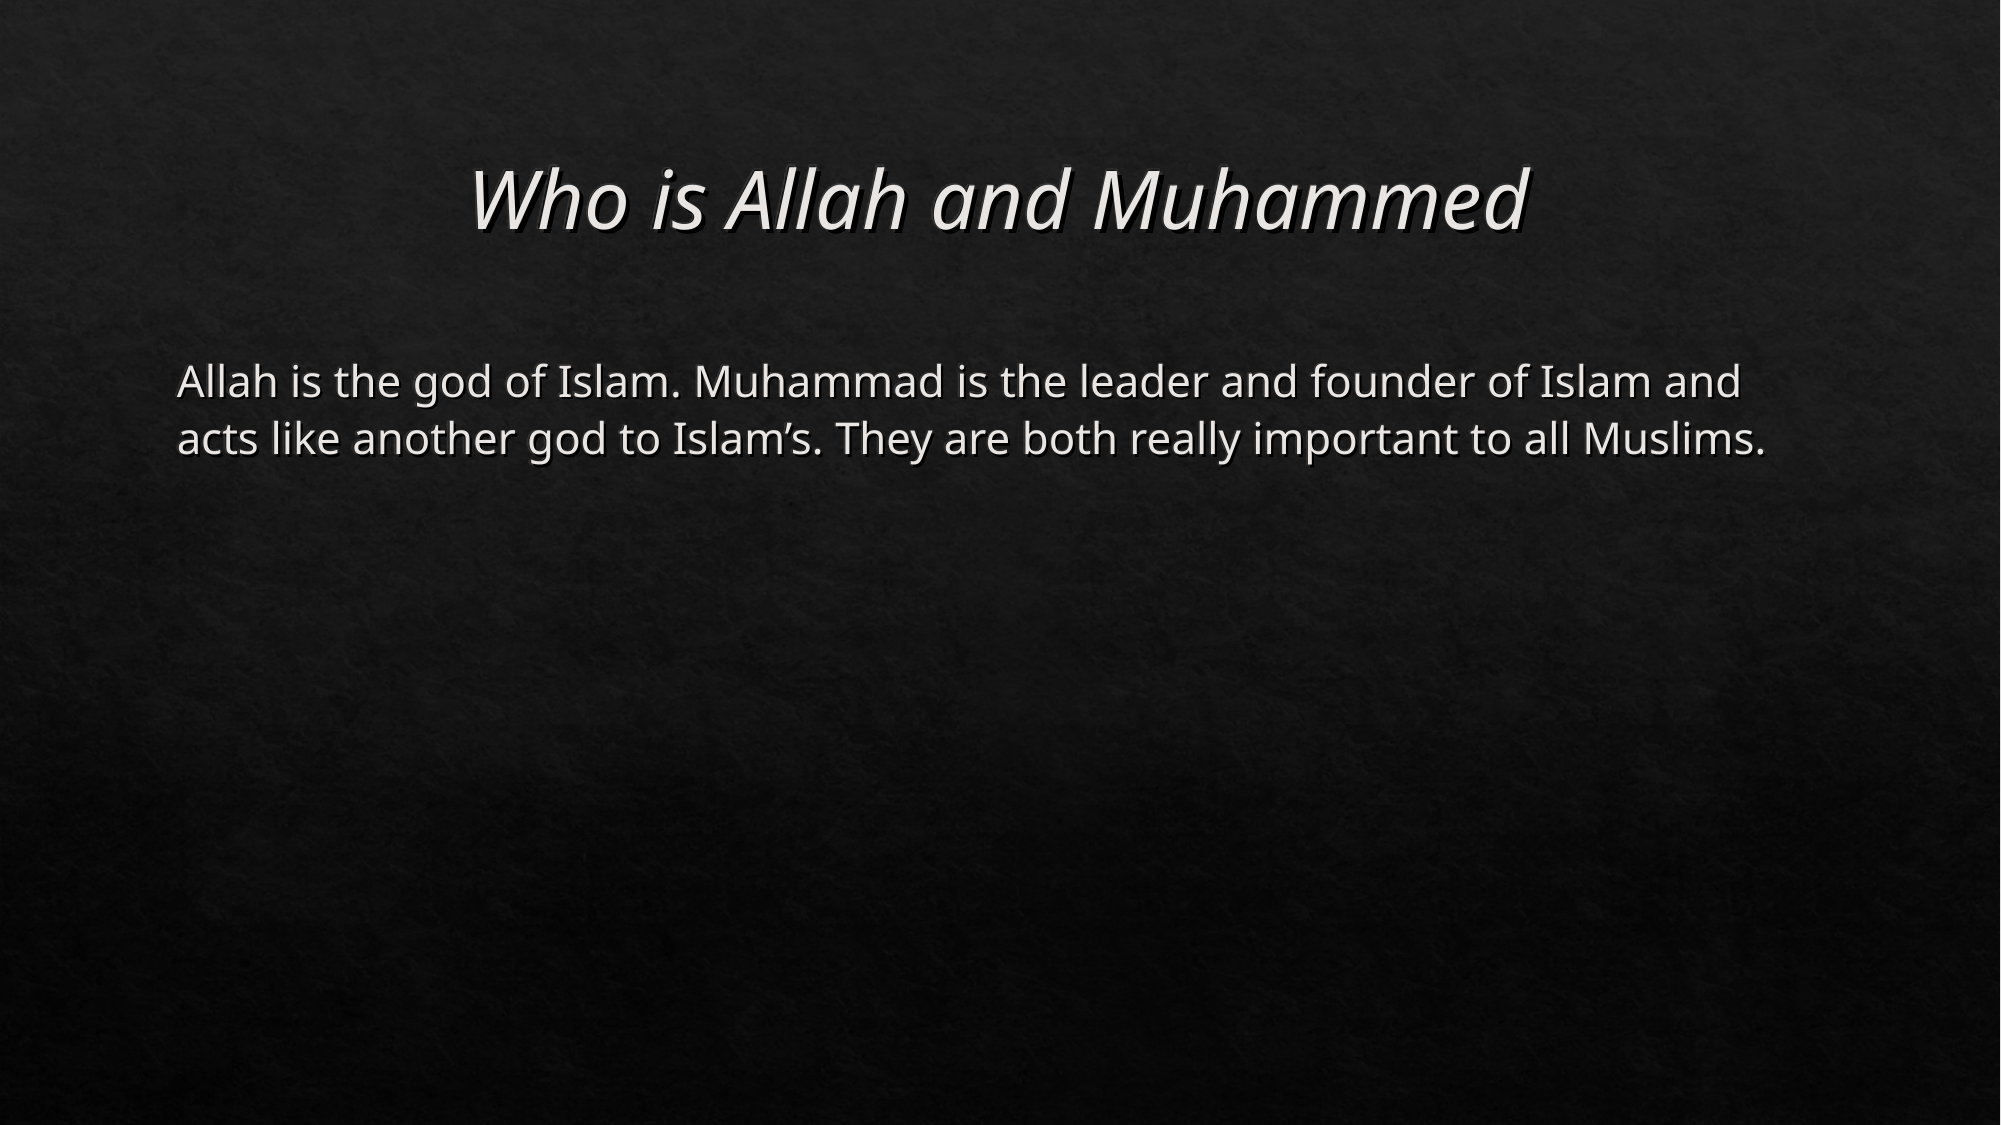

# Who is Allah and Muhammed
Allah is the god of Islam. Muhammad is the leader and founder of Islam and acts like another god to Islam’s. They are both really important to all Muslims.